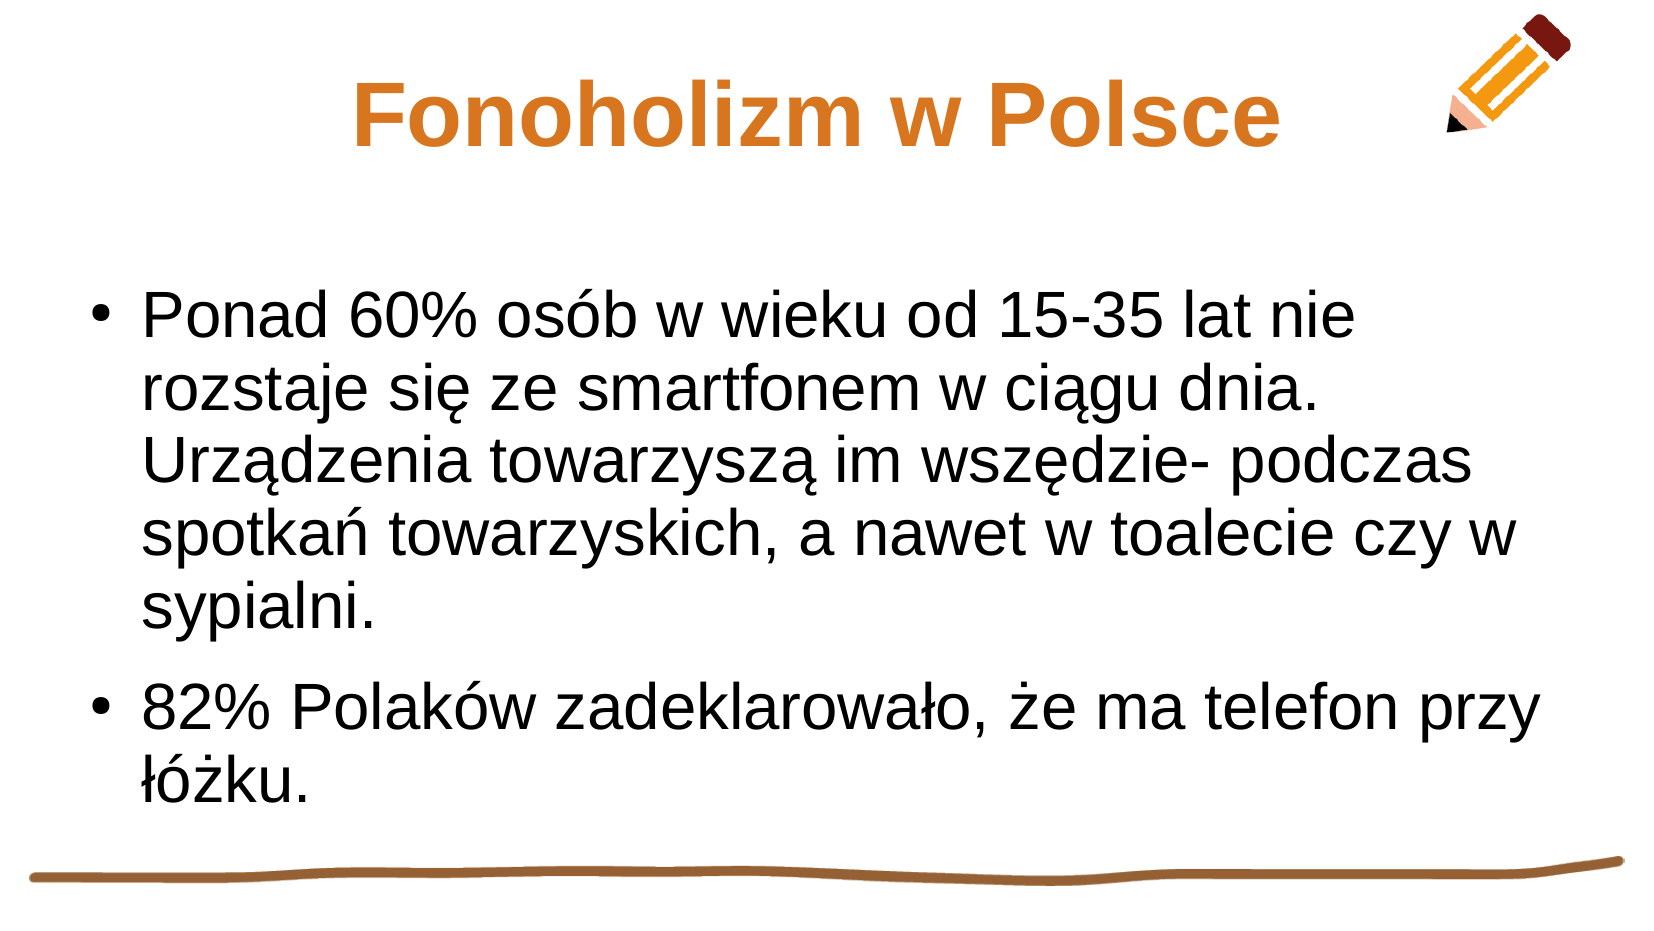

# Fonoholizm w Polsce
Ponad 60% osób w wieku od 15-35 lat nie rozstaje się ze smartfonem w ciągu dnia. Urządzenia towarzyszą im wszędzie- podczas spotkań towarzyskich, a nawet w toalecie czy w sypialni.
82% Polaków zadeklarowało, że ma telefon przy łóżku.